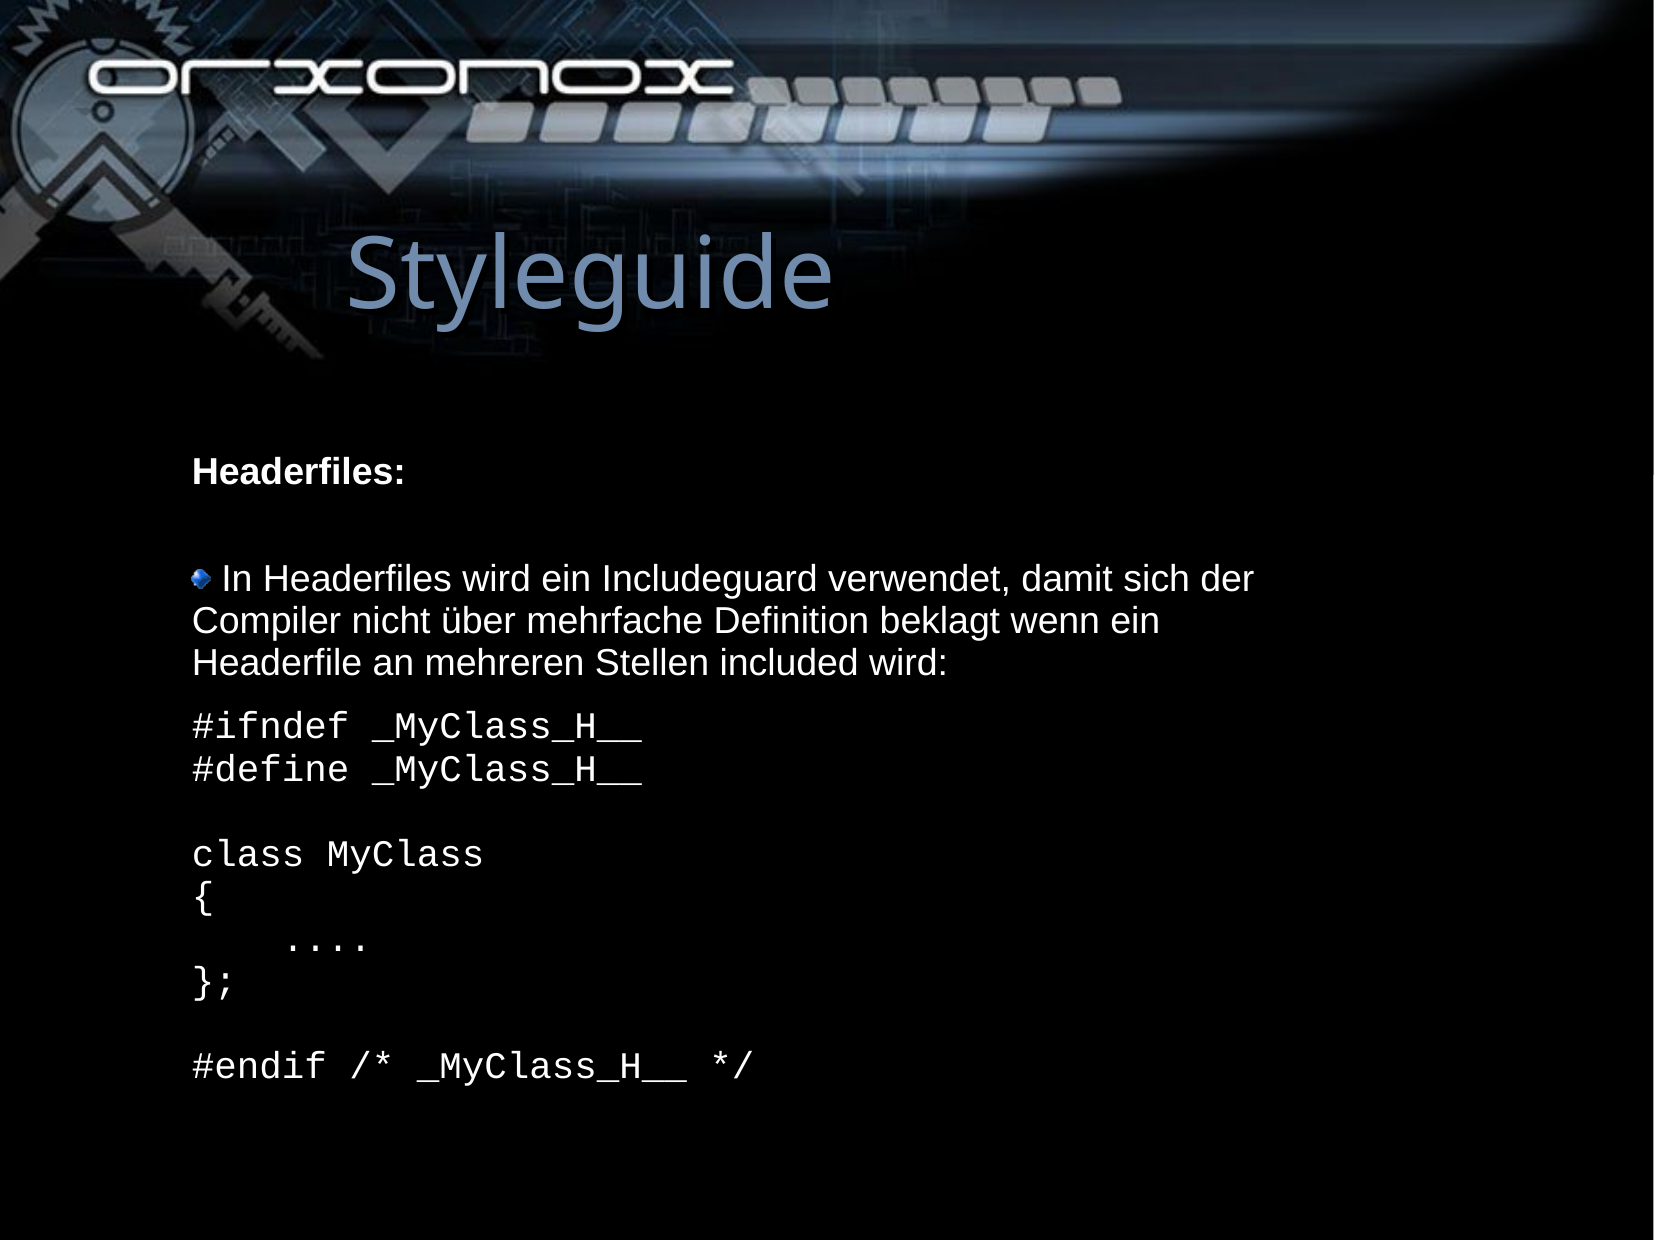

Styleguide
Headerfiles:
 In Headerfiles wird ein Includeguard verwendet, damit sich der Compiler nicht über mehrfache Definition beklagt wenn ein Headerfile an mehreren Stellen included wird:
#ifndef _MyClass_H__
#define _MyClass_H__
class MyClass
{
 ....
};
#endif /* _MyClass_H__ */